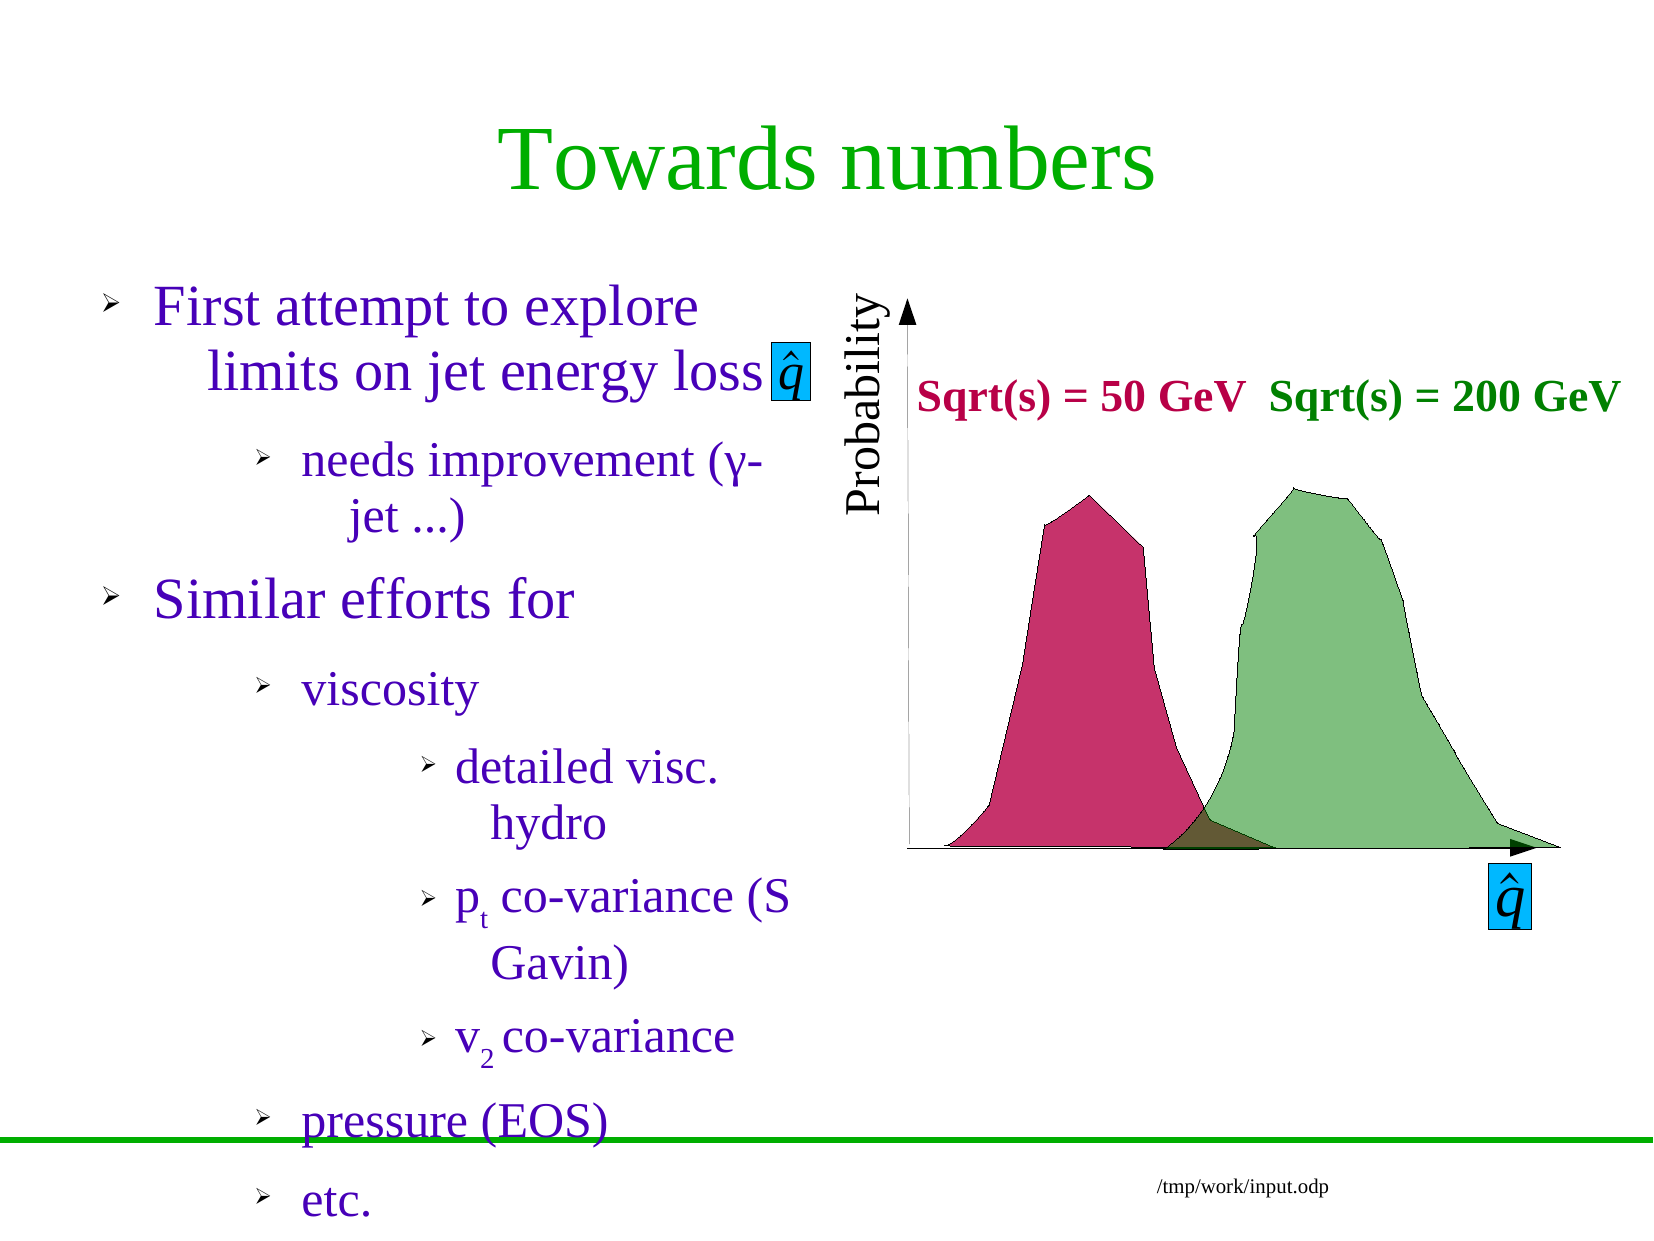

# Towards numbers
Sqrt(s) = 50 GeV
Sqrt(s) = 200 GeV
Probability
First attempt to explore limits on jet energy loss
needs improvement (γ-jet ...)
Similar efforts for
viscosity
detailed visc. hydro
pt co-variance (S Gavin)
v2 co-variance
pressure (EOS)
etc.
C. Loizides
hep-ph/0608133v2